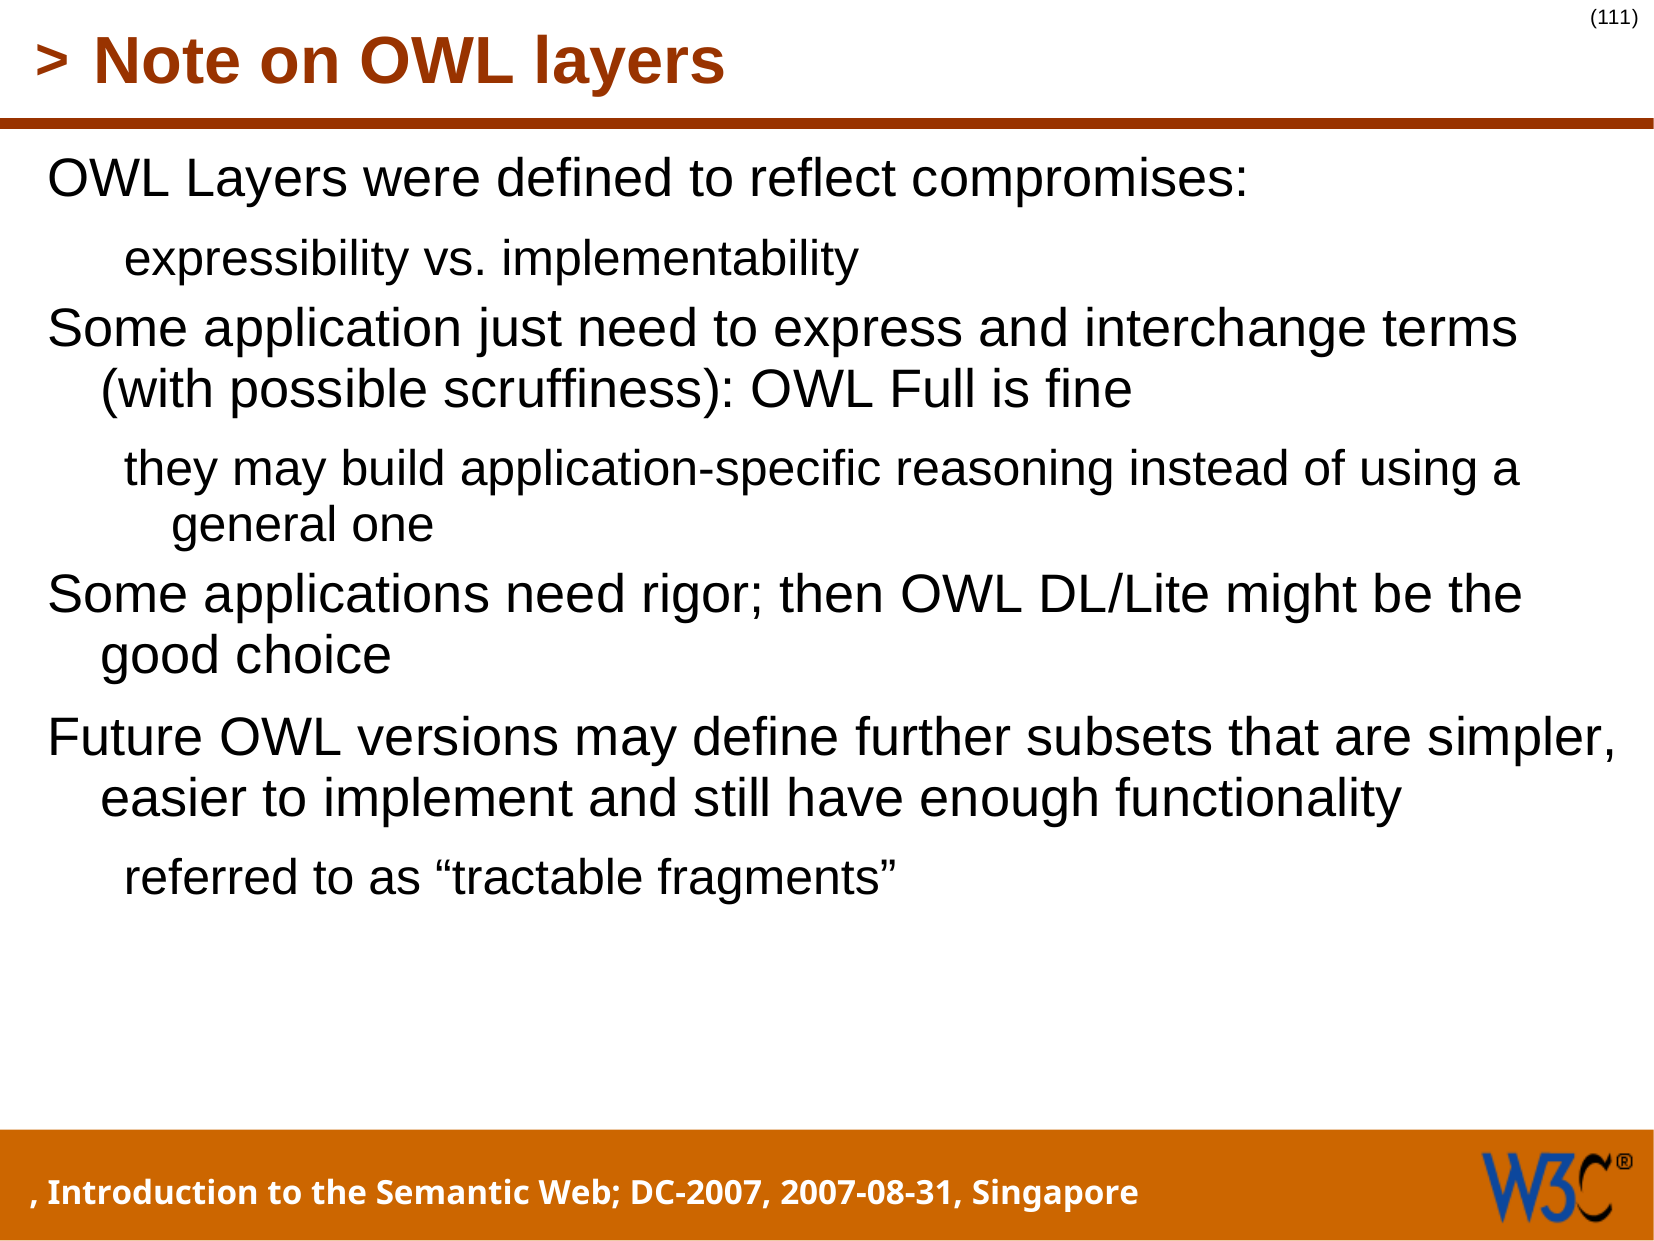

# Note on OWL layers
OWL Layers were defined to reflect compromises:
expressibility vs. implementability
Some application just need to express and interchange terms (with possible scruffiness): OWL Full is fine
they may build application-specific reasoning instead of using a general one
Some applications need rigor; then OWL DL/Lite might be the good choice
Future OWL versions may define further subsets that are simpler, easier to implement and still have enough functionality
referred to as “tractable fragments”